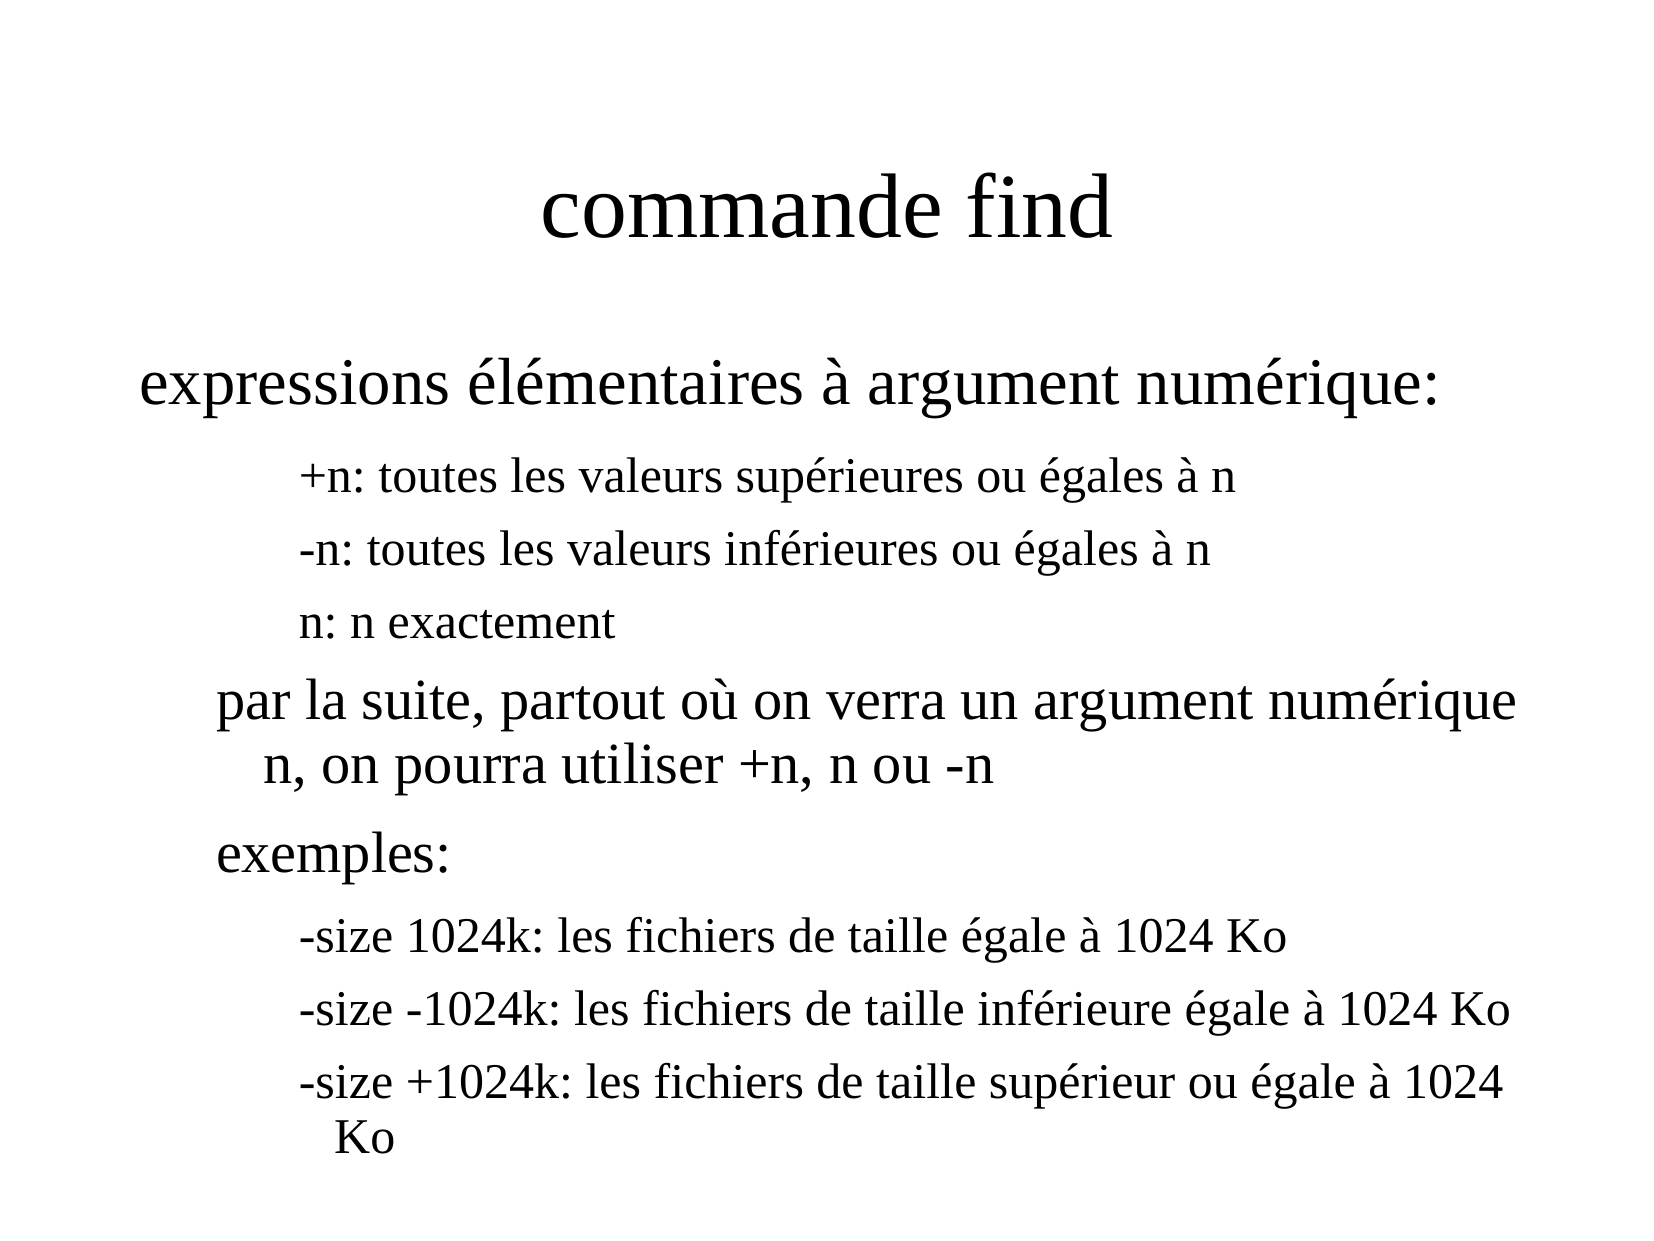

# commande find
expressions élémentaires à argument numérique:
+n: toutes les valeurs supérieures ou égales à n
-n: toutes les valeurs inférieures ou égales à n
n: n exactement
par la suite, partout où on verra un argument numérique n, on pourra utiliser +n, n ou -n
exemples:
-size 1024k: les fichiers de taille égale à 1024 Ko
-size -1024k: les fichiers de taille inférieure égale à 1024 Ko
-size +1024k: les fichiers de taille supérieur ou égale à 1024 Ko